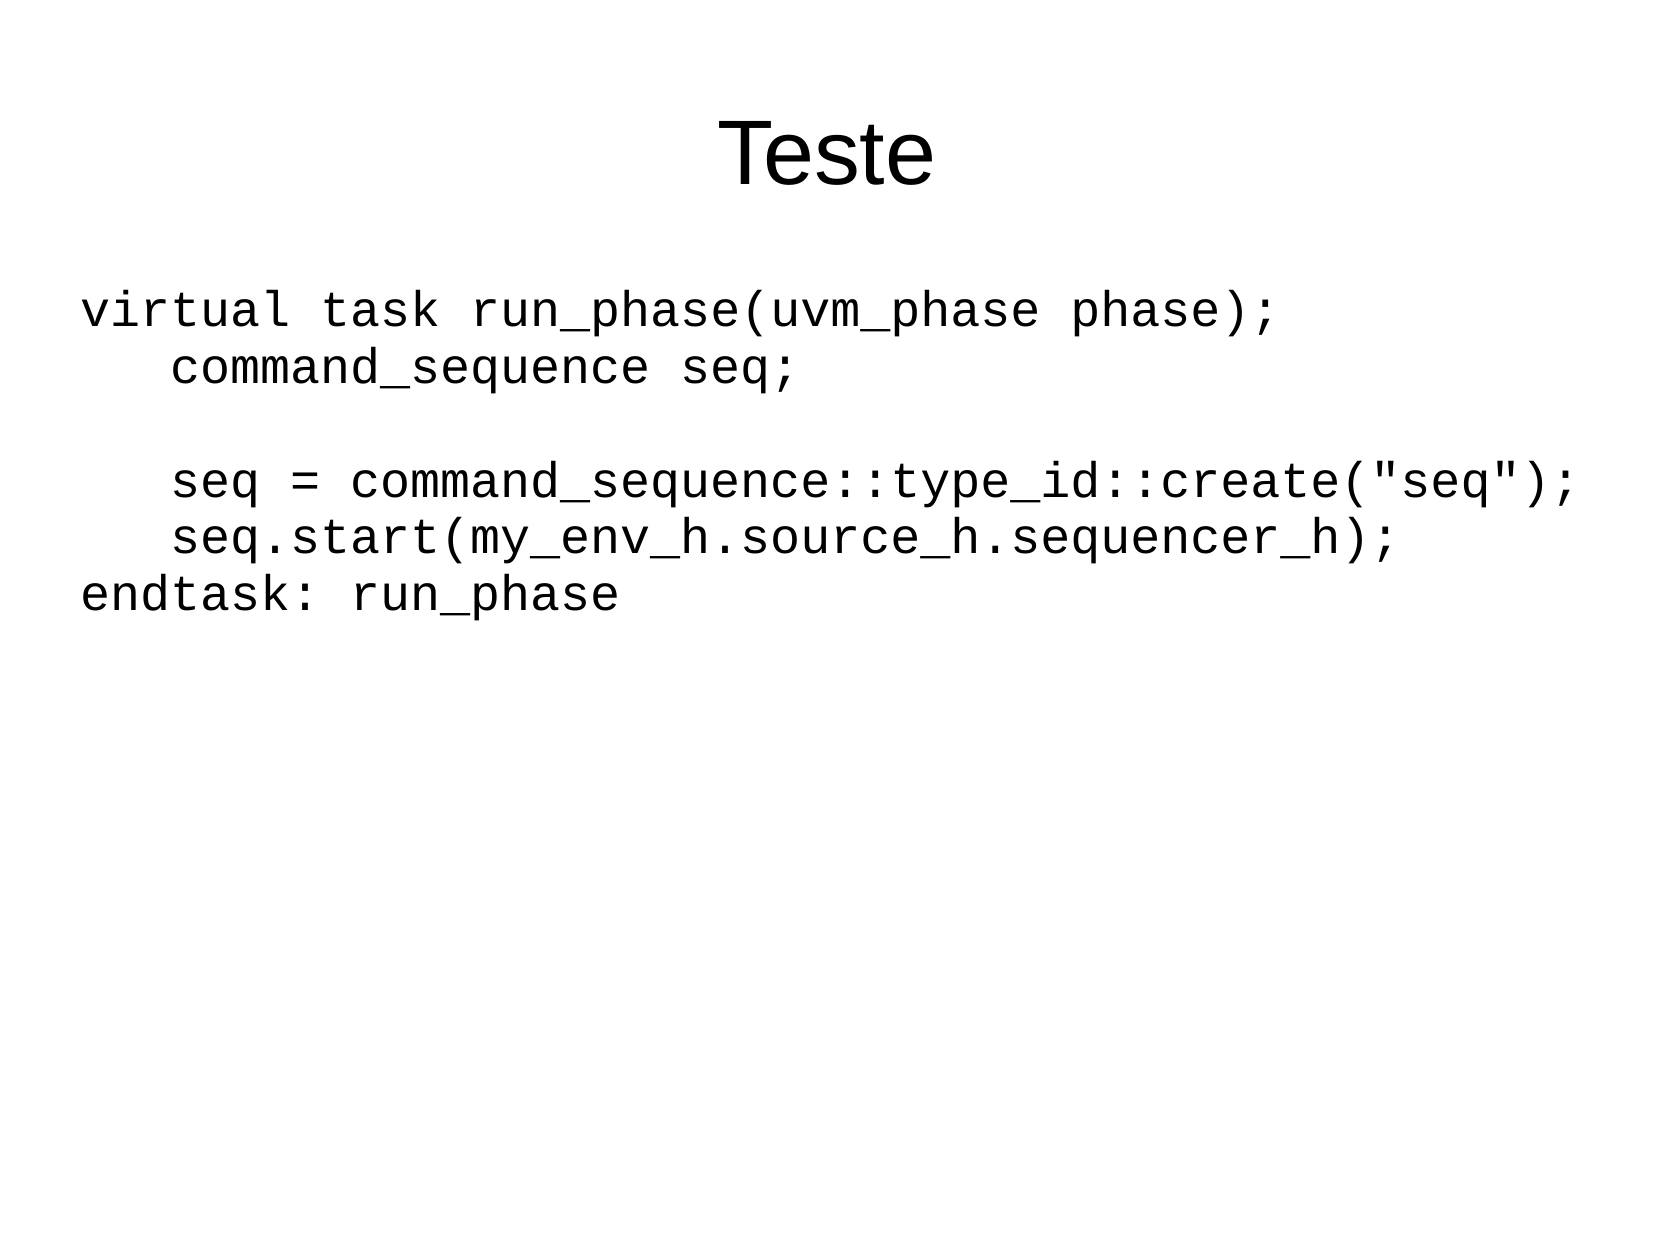

# Teste
 virtual task run_phase(uvm_phase phase);
 command_sequence seq;
 seq = command_sequence::type_id::create("seq");
 seq.start(my_env_h.source_h.sequencer_h);
 endtask: run_phase